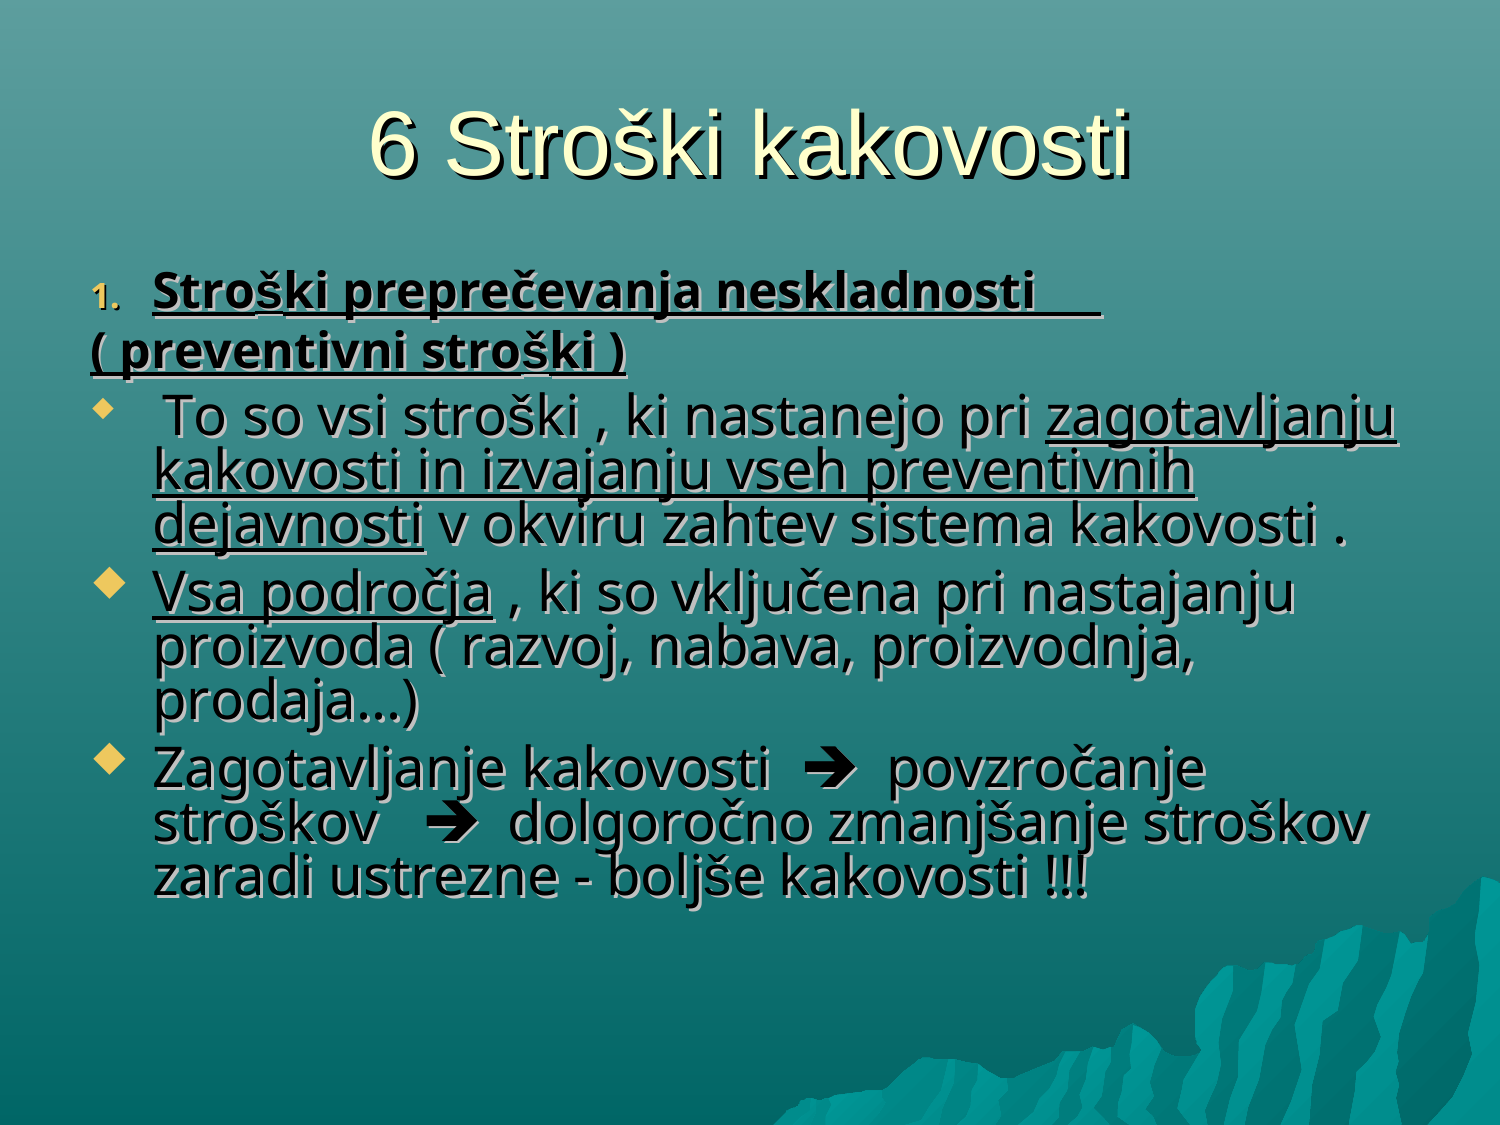

# 6 Stroški kakovosti
Stroški preprečevanja neskladnosti
( preventivni stroški )
 To so vsi stroški , ki nastanejo pri zagotavljanju kakovosti in izvajanju vseh preventivnih dejavnosti v okviru zahtev sistema kakovosti .
Vsa področja , ki so vključena pri nastajanju proizvoda ( razvoj, nabava, proizvodnja, prodaja...)
Zagotavljanje kakovosti  povzročanje stroškov  dolgoročno zmanjšanje stroškov zaradi ustrezne - boljše kakovosti !!!